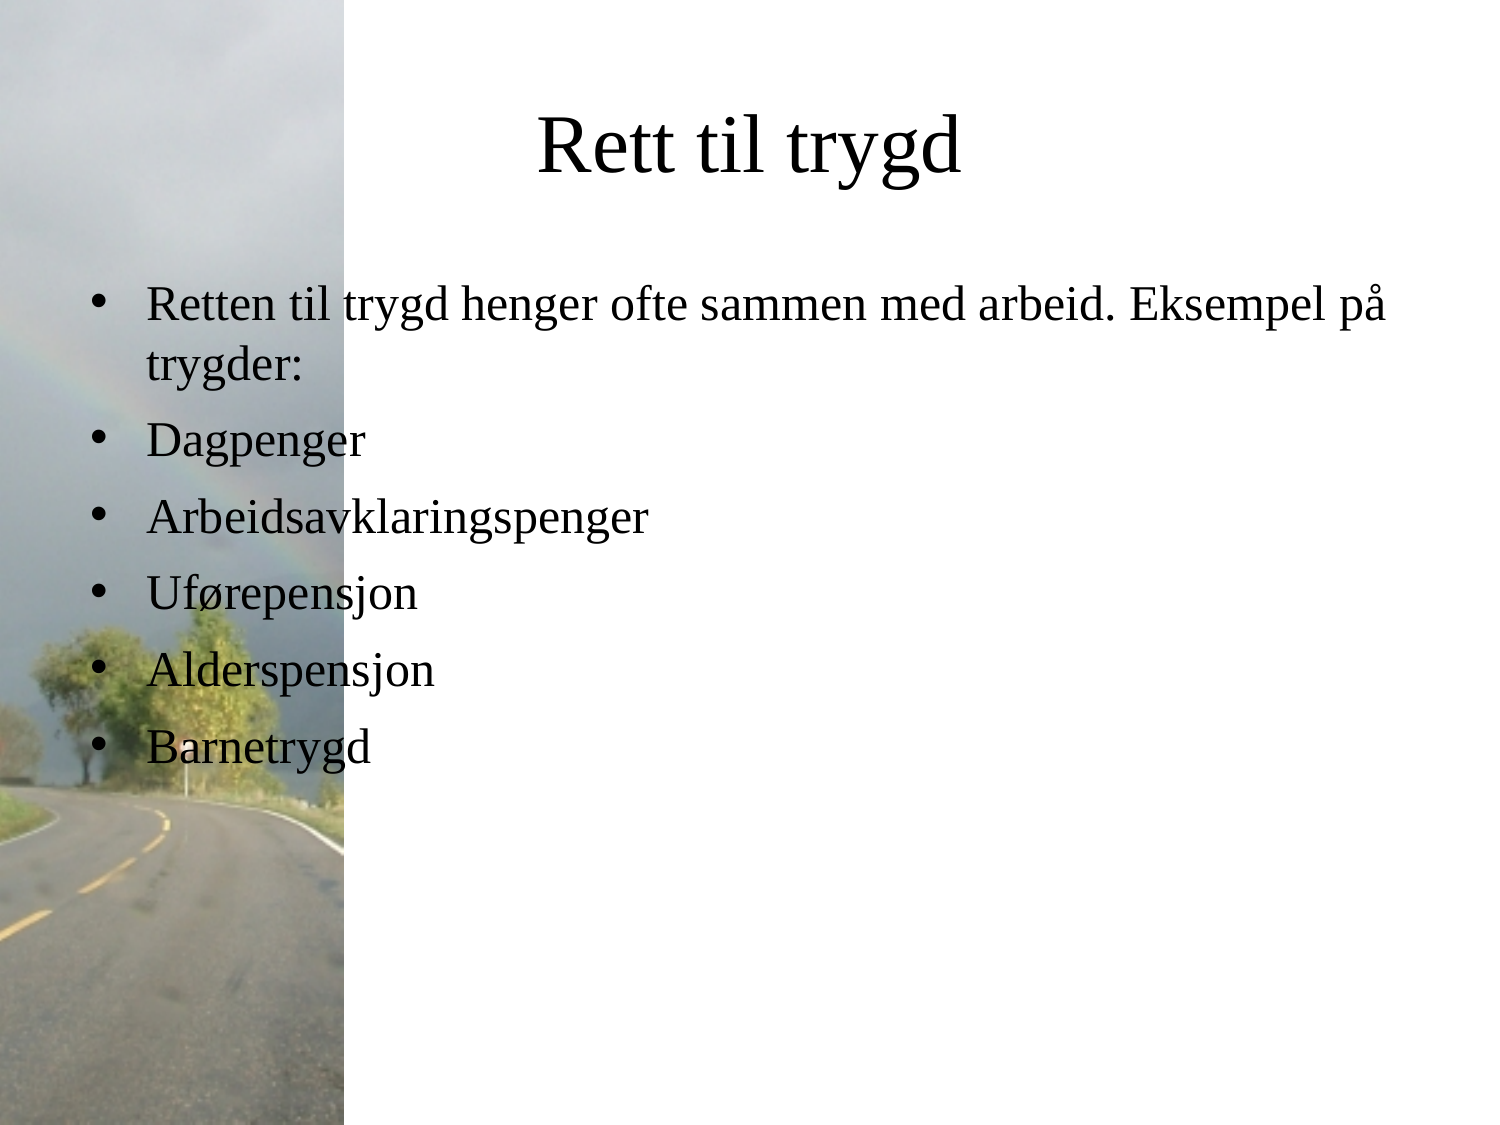

# Rett til trygd
Retten til trygd henger ofte sammen med arbeid. Eksempel på trygder:
Dagpenger
Arbeidsavklaringspenger
Uførepensjon
Alderspensjon
Barnetrygd